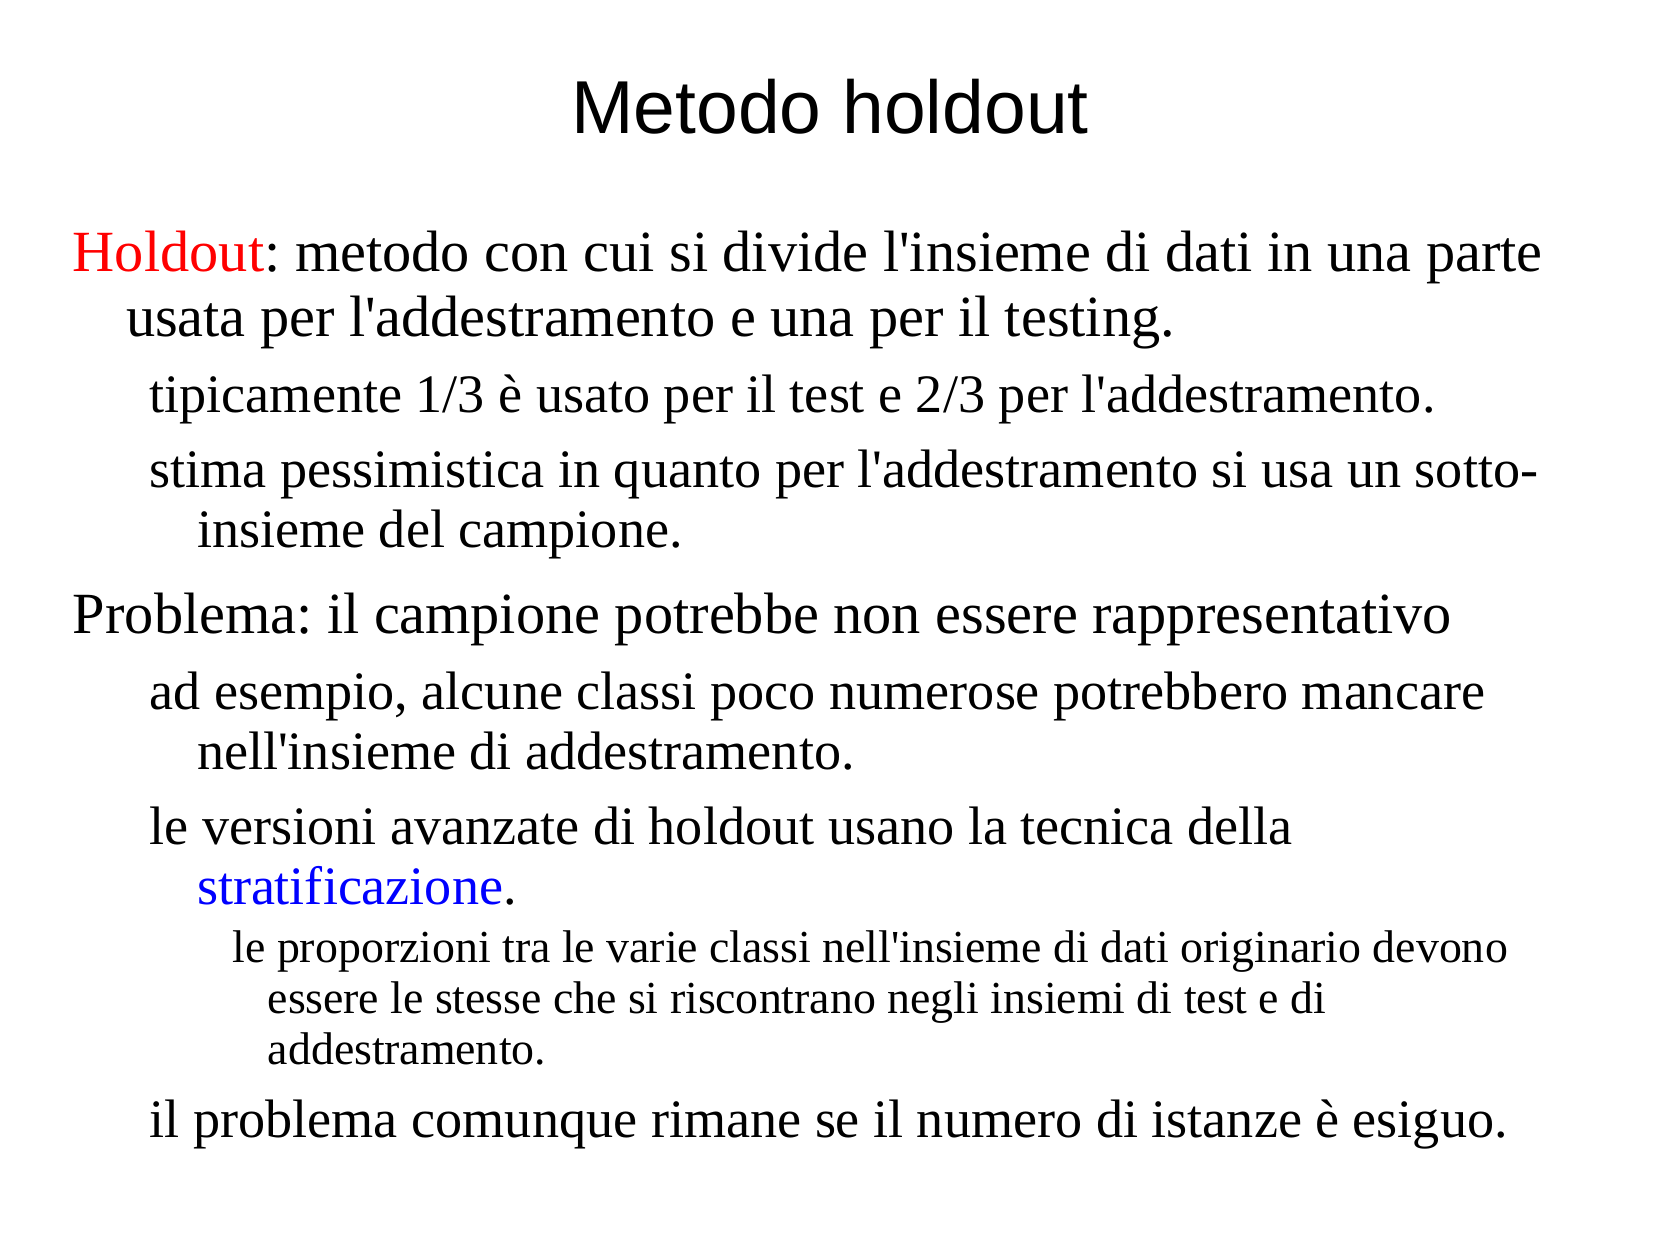

# Metodo holdout
Holdout: metodo con cui si divide l'insieme di dati in una parte usata per l'addestramento e una per il testing.
tipicamente 1/3 è usato per il test e 2/3 per l'addestramento.
stima pessimistica in quanto per l'addestramento si usa un sotto-insieme del campione.
Problema: il campione potrebbe non essere rappresentativo
ad esempio, alcune classi poco numerose potrebbero mancare nell'insieme di addestramento.
le versioni avanzate di holdout usano la tecnica della stratificazione.
le proporzioni tra le varie classi nell'insieme di dati originario devono essere le stesse che si riscontrano negli insiemi di test e di addestramento.
il problema comunque rimane se il numero di istanze è esiguo.